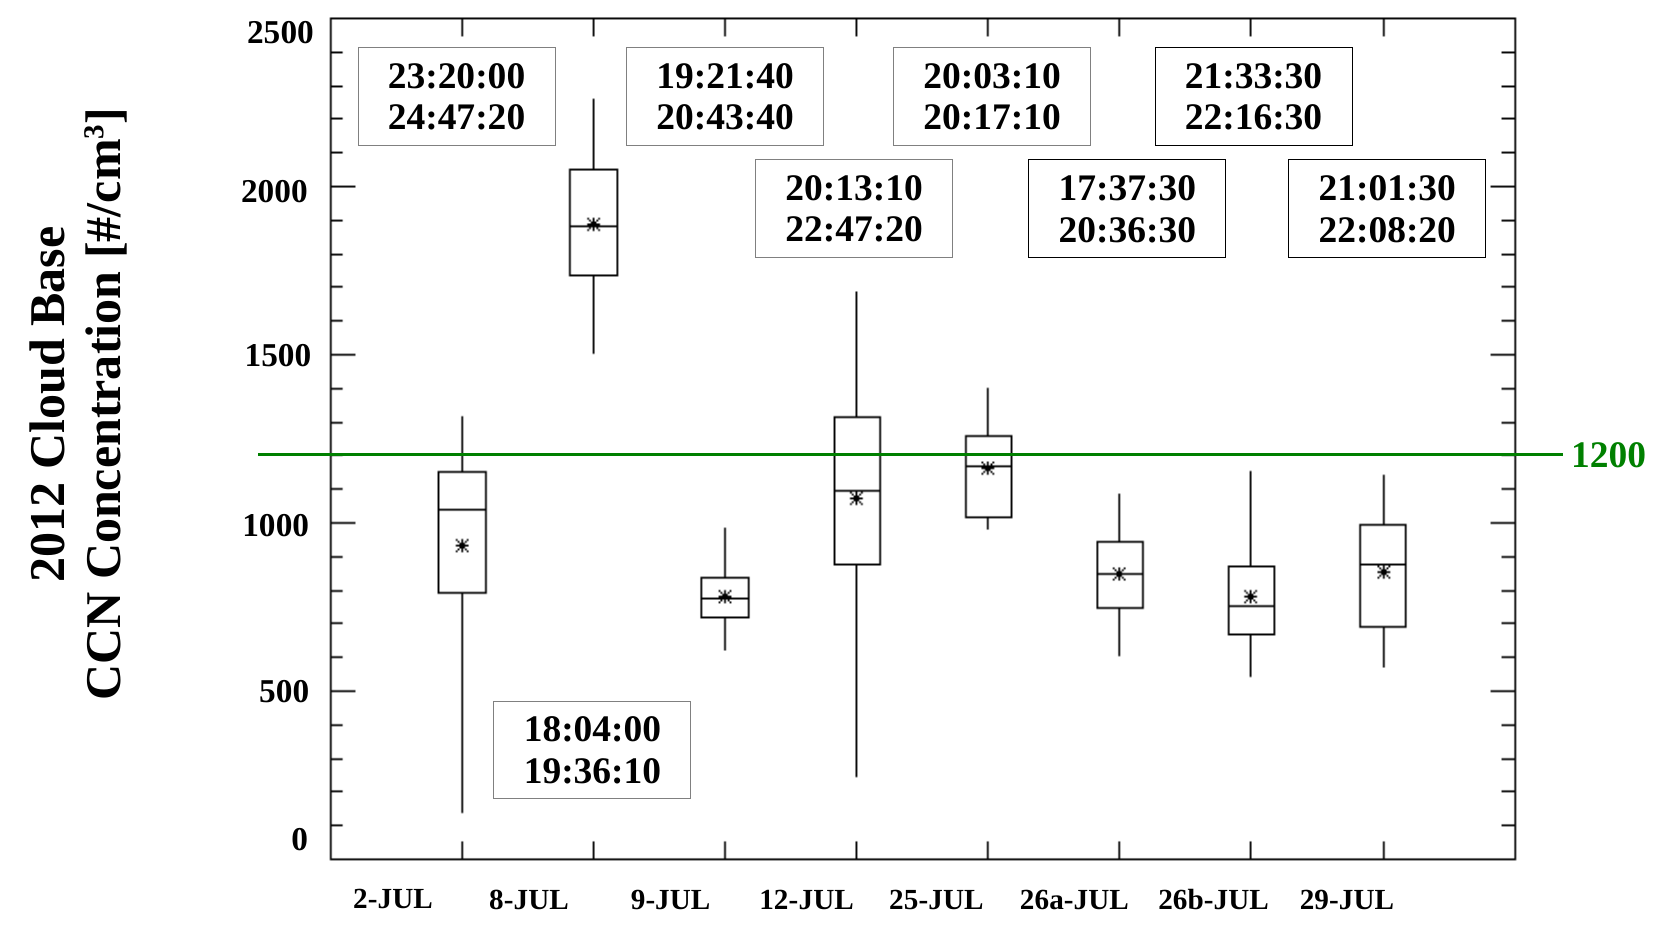

2500
23:20:00
24:47:20
19:21:40
20:43:40
20:03:10
20:17:10
21:33:30
22:16:30
20:13:10
22:47:20
17:37:30
20:36:30
21:01:30
22:08:20
2000
1500
2012 Cloud Base
CCN Concentration [#/cm3]
1200
1000
500
18:04:00
19:36:10
0
2-JUL
8-JUL
9-JUL
12-JUL
25-JUL
26a-JUL
26b-JUL
29-JUL